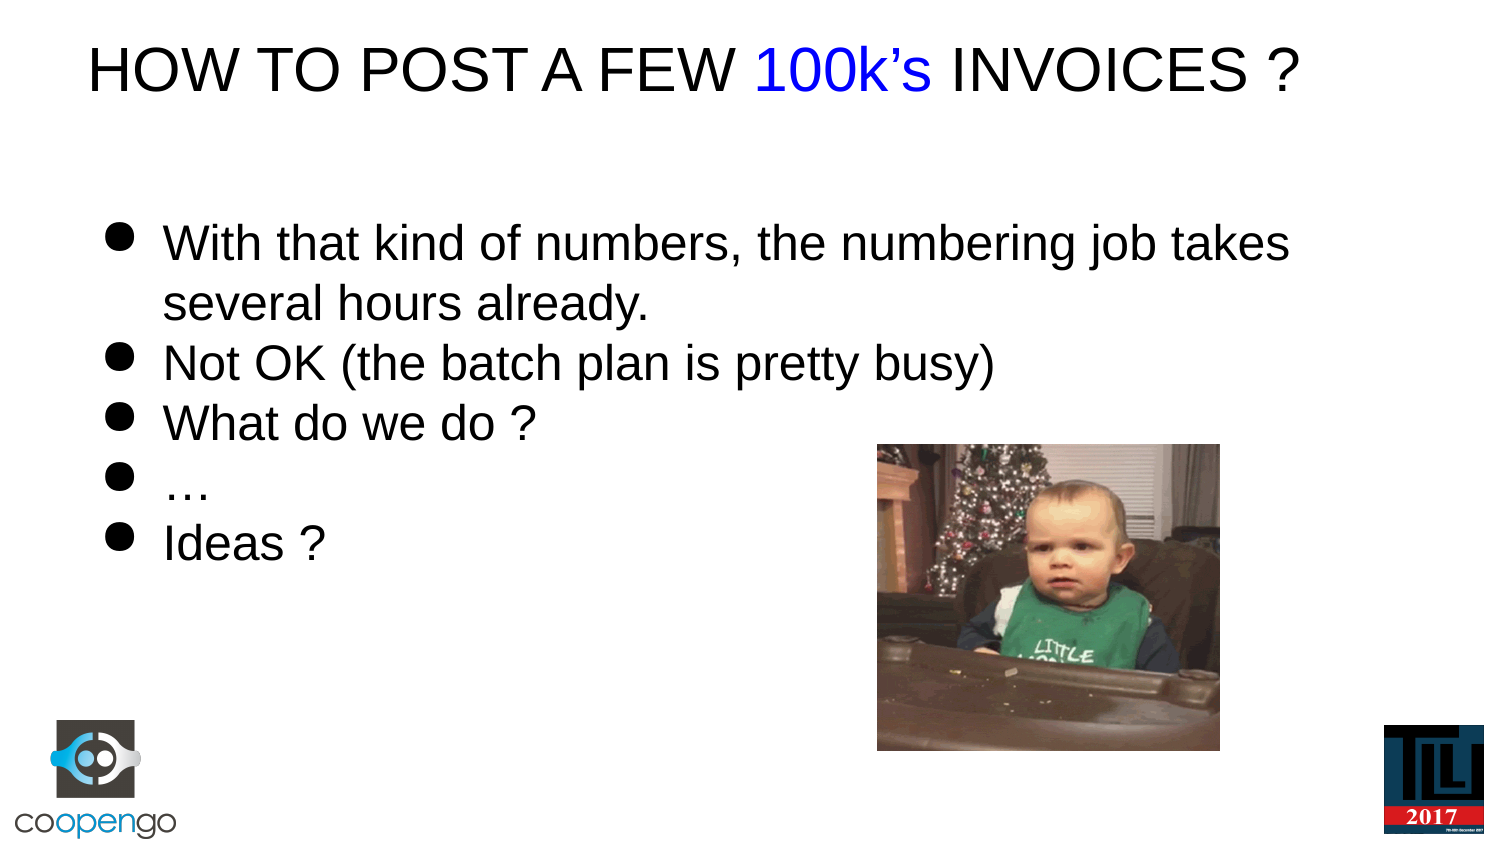

# HOW TO POST A FEW 100k’s INVOICES ?
With that kind of numbers, the numbering job takes several hours already.
Not OK (the batch plan is pretty busy)
What do we do ?
…
Ideas ?